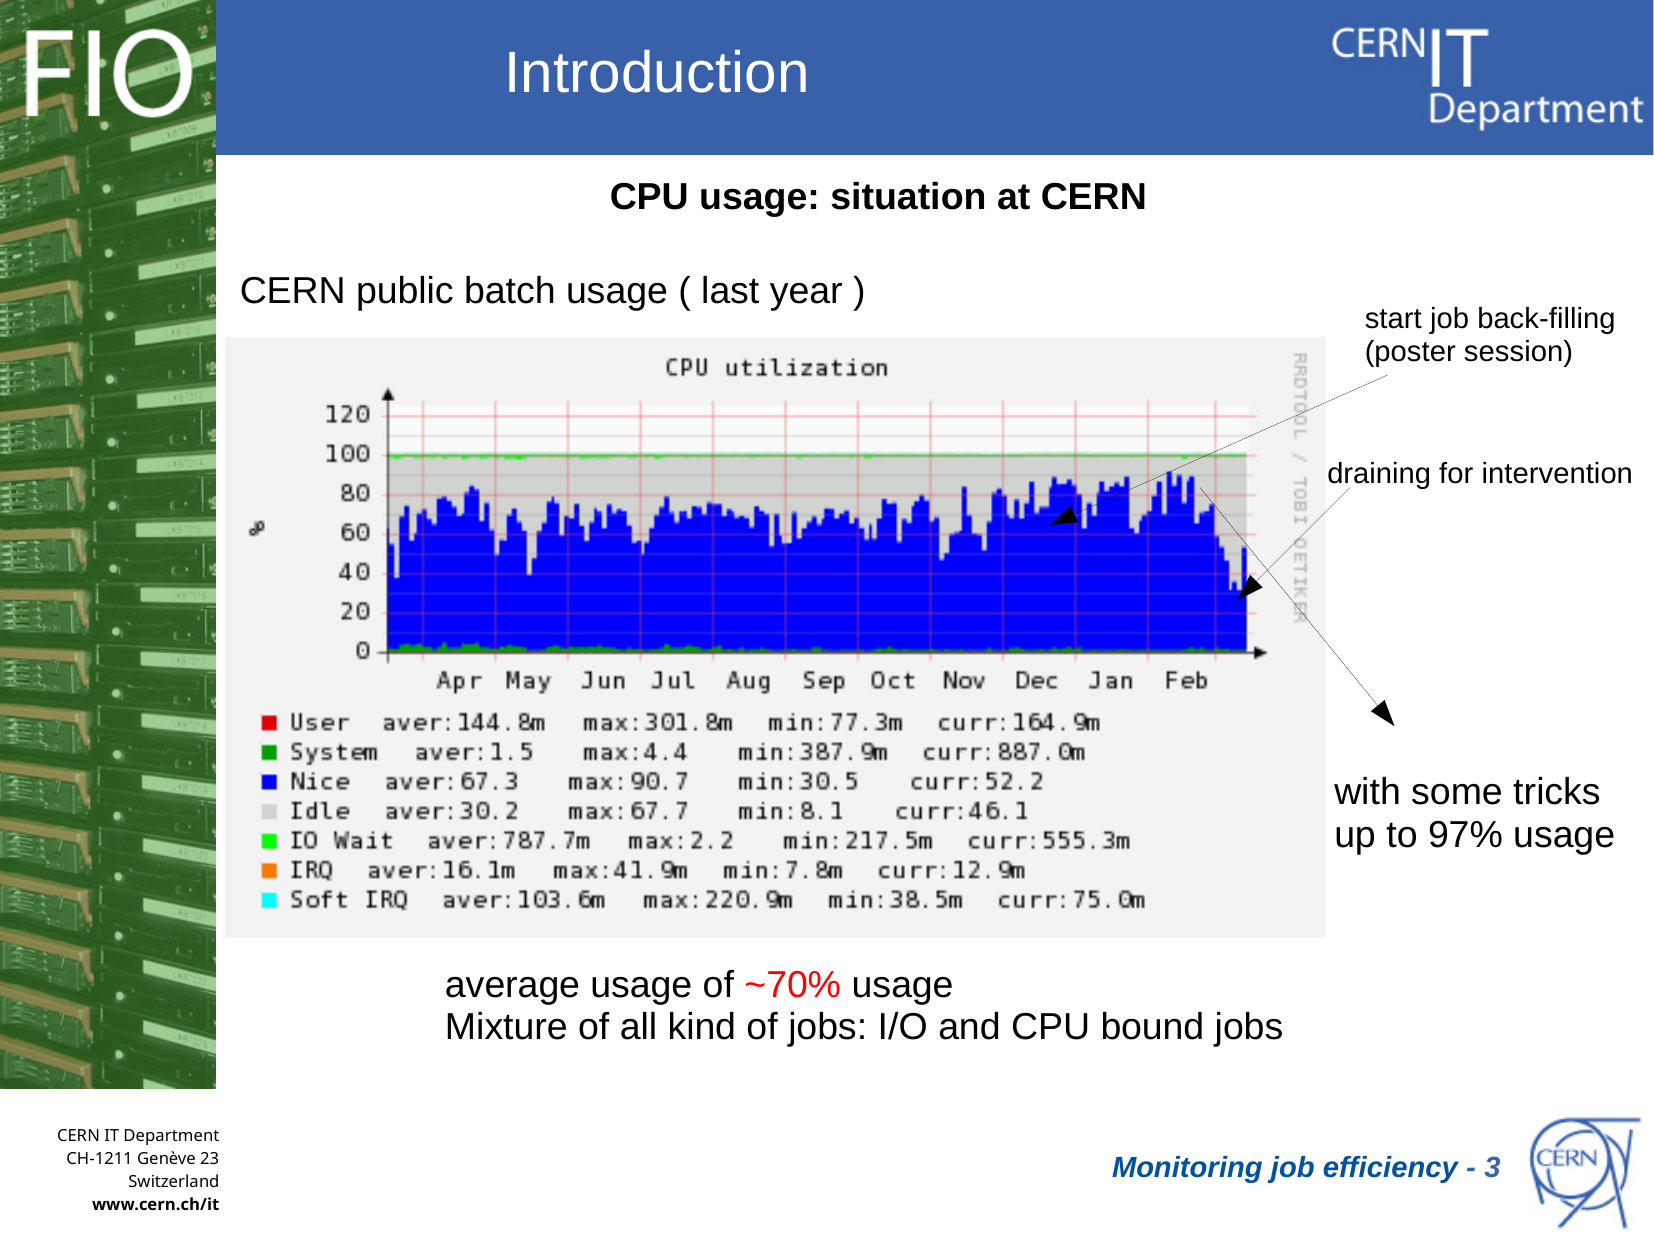

Introduction
CPU usage: situation at CERN
CERN public batch usage ( last year )
start job back-filling
(poster session)
draining for intervention
with some tricks
up to 97% usage
average usage of ~70% usage
Mixture of all kind of jobs: I/O and CPU bound jobs